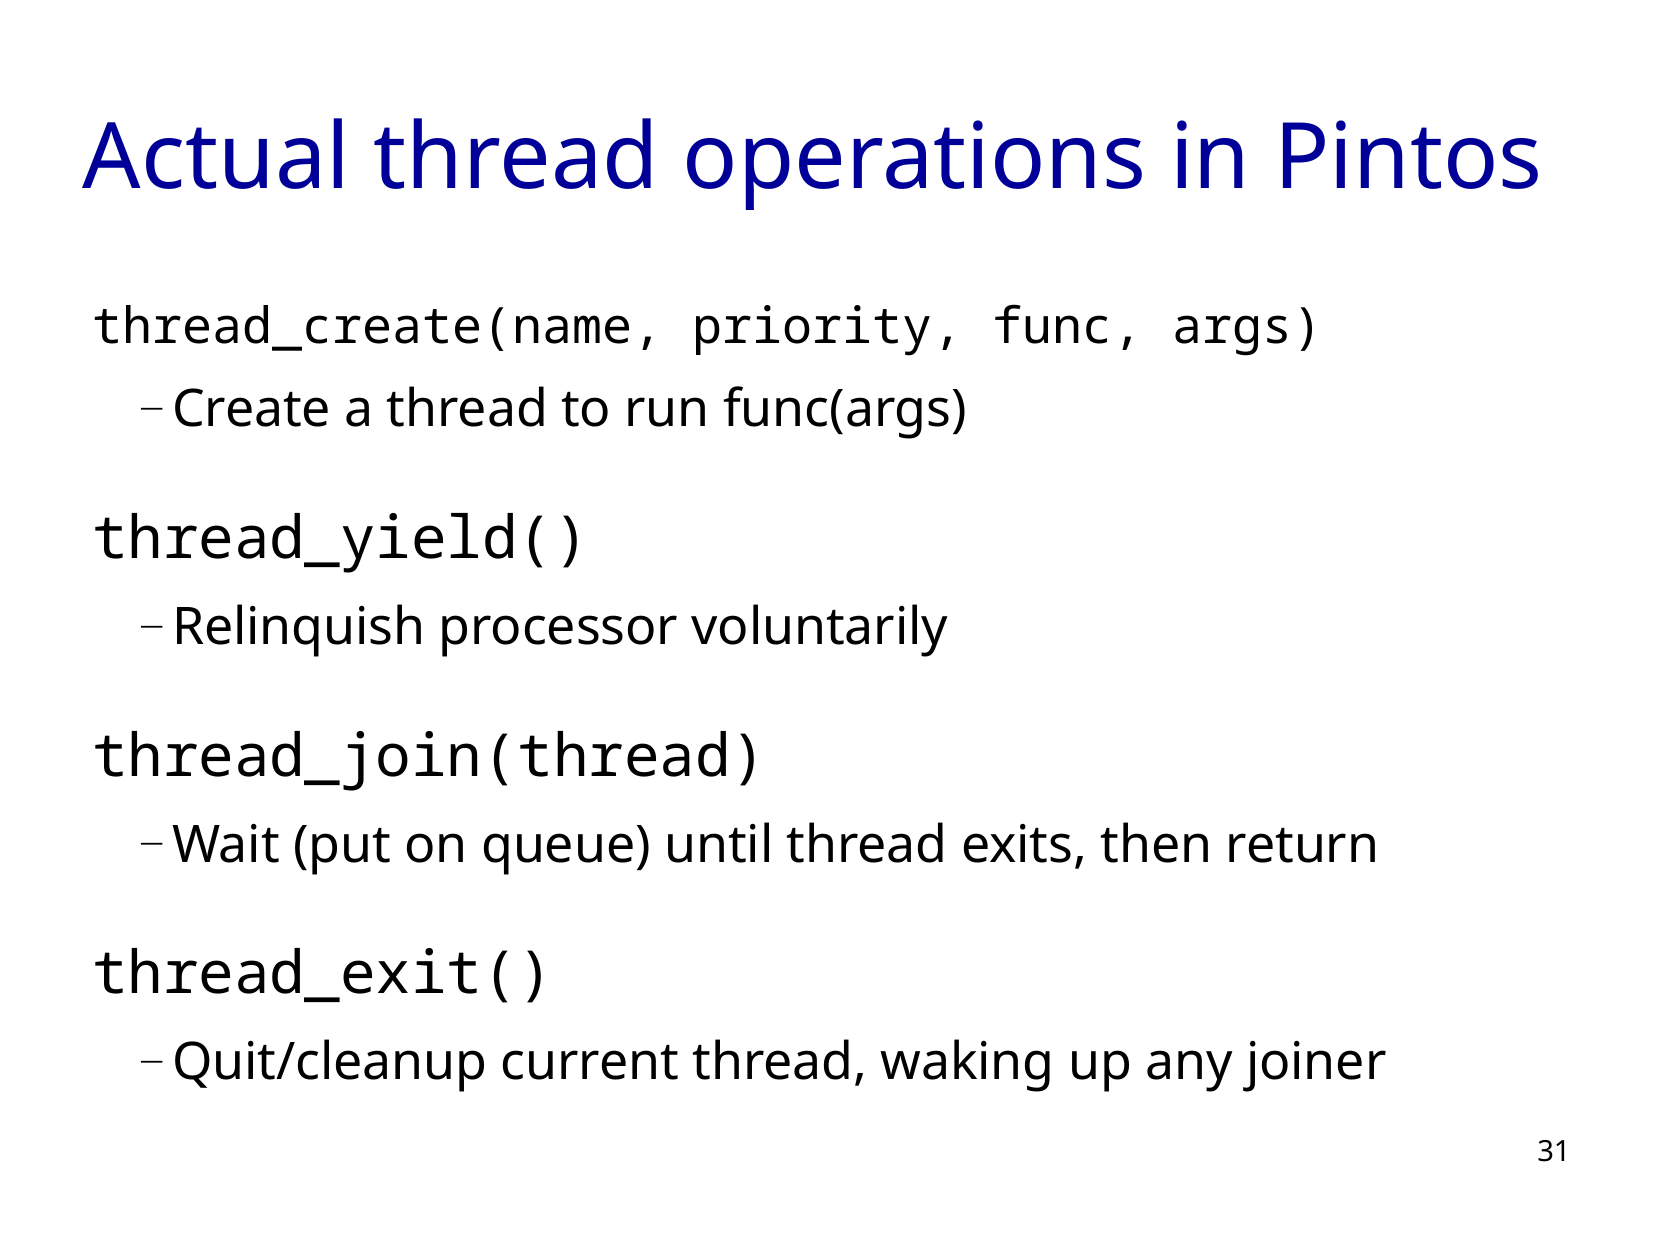

# Actual thread operations in Pintos
thread_create(name, priority, func, args)
Create a thread to run func(args)
thread_yield()
Relinquish processor voluntarily
thread_join(thread)
Wait (put on queue) until thread exits, then return
thread_exit()
Quit/cleanup current thread, waking up any joiner
31